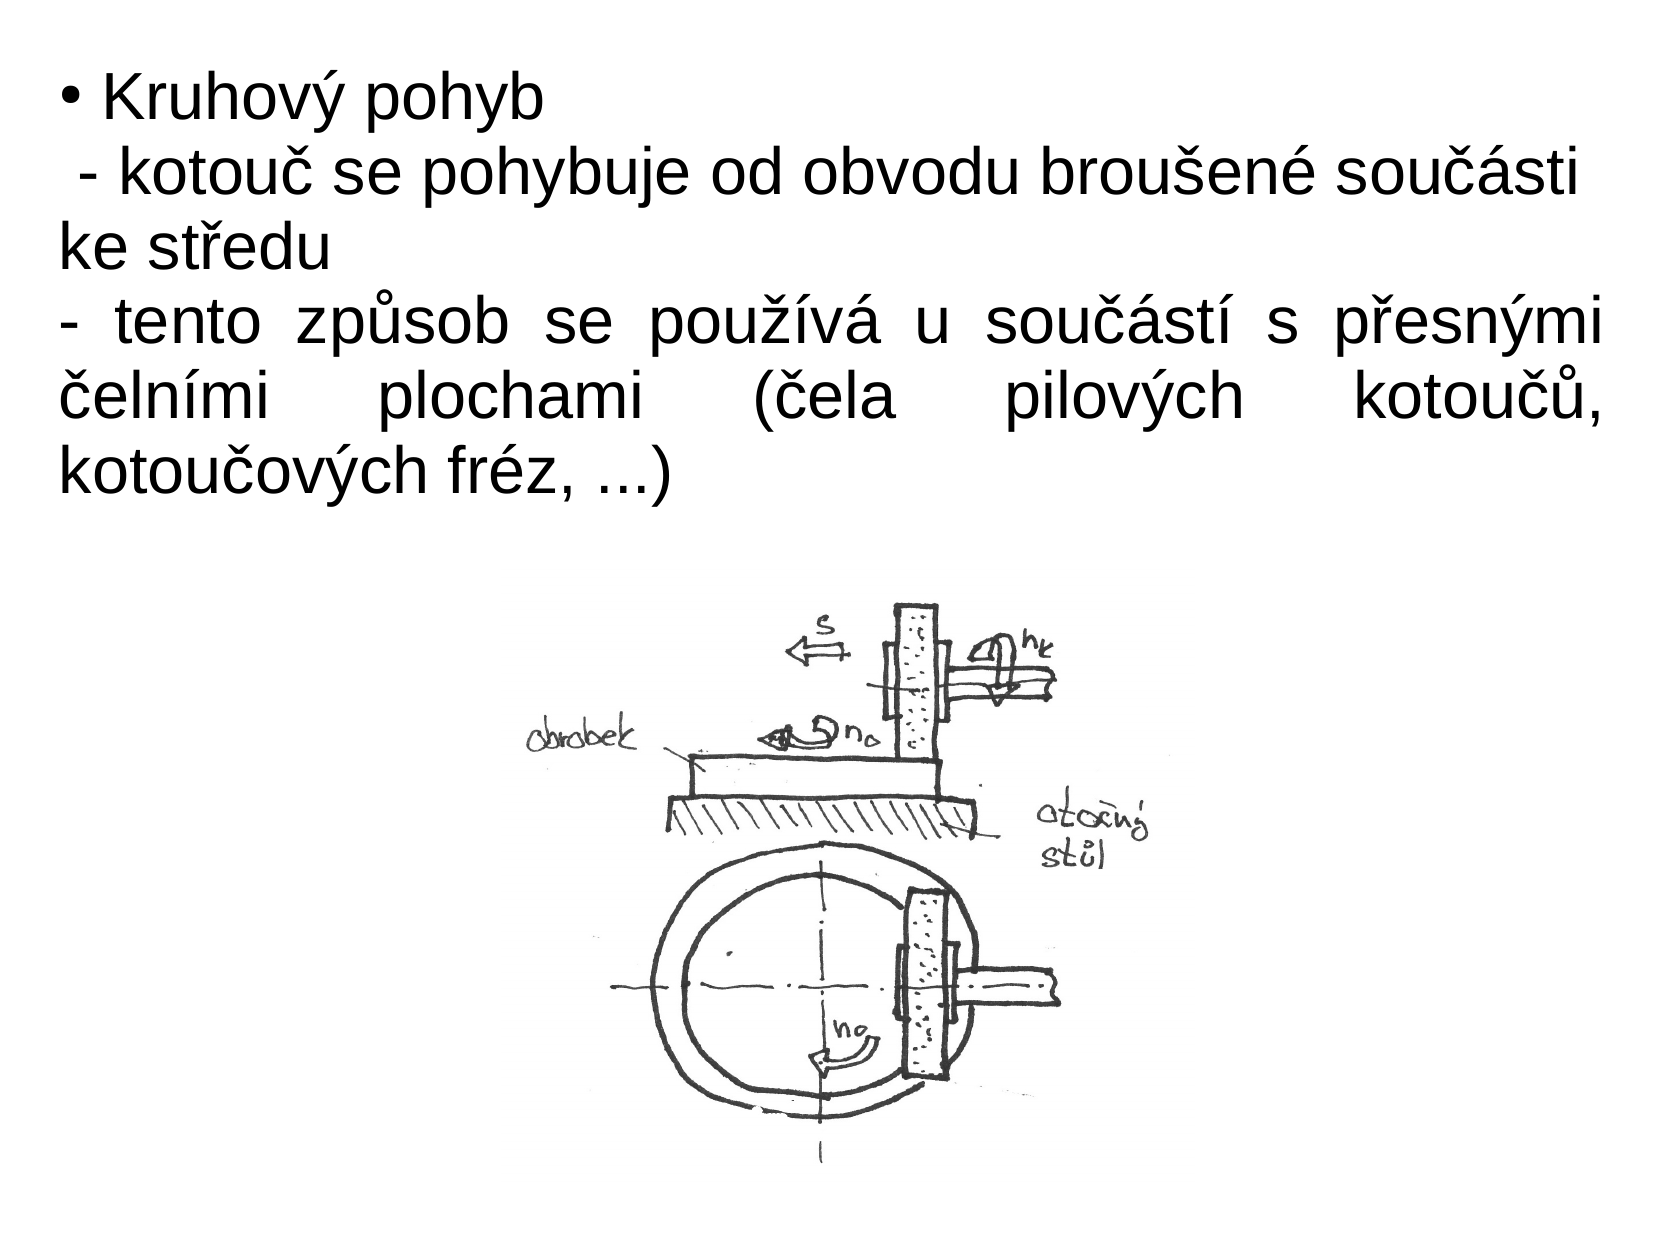

# Kruhový pohyb
 - kotouč se pohybuje od obvodu broušené součásti ke středu
- tento způsob se používá u součástí s přesnými čelními plochami (čela pilových kotoučů, kotoučových fréz, ...)